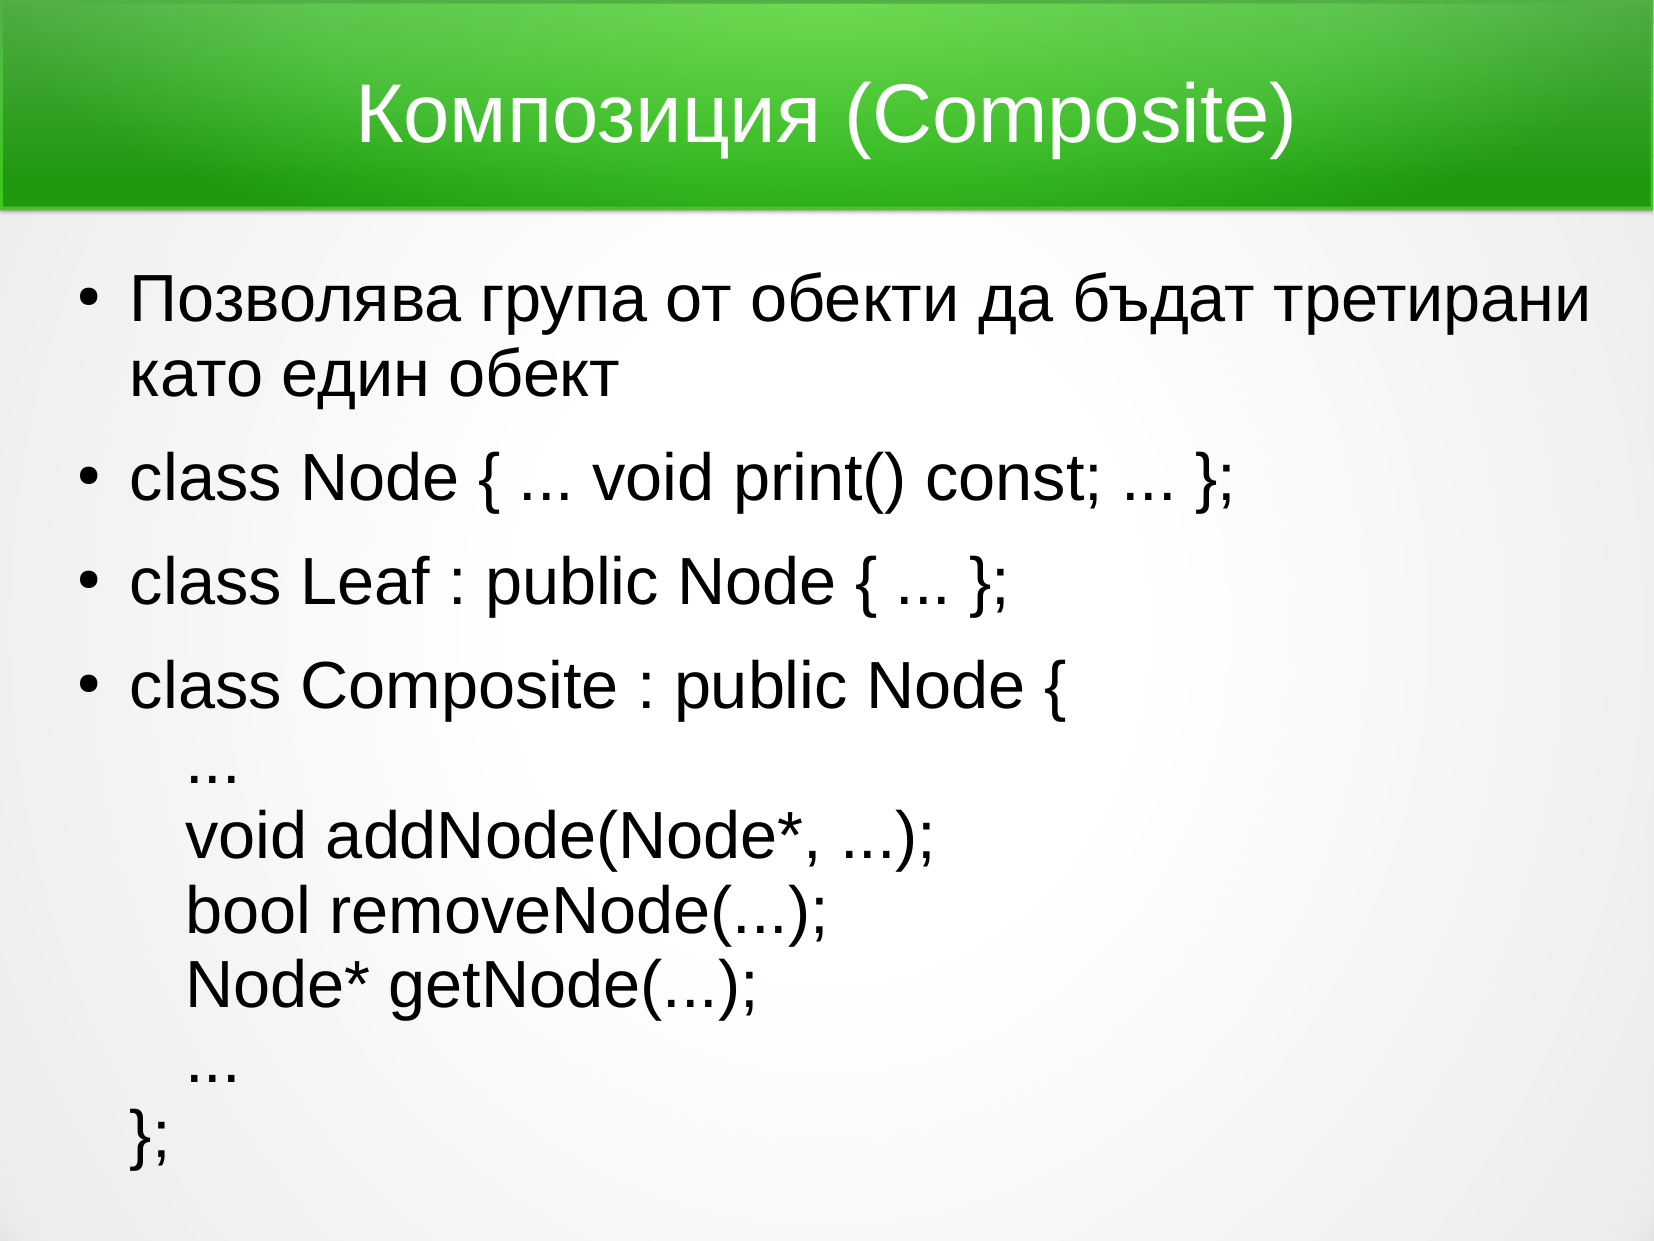

# Композиция (Composite)
Позволява група от обекти да бъдат третирани като един обект
class Node { ... void print() const; ... };
class Leaf : public Node { ... };
class Composite : public Node {
 ...
 void addNode(Node*, ...);
 bool removeNode(...);
 Node* getNode(...);
 ...
};